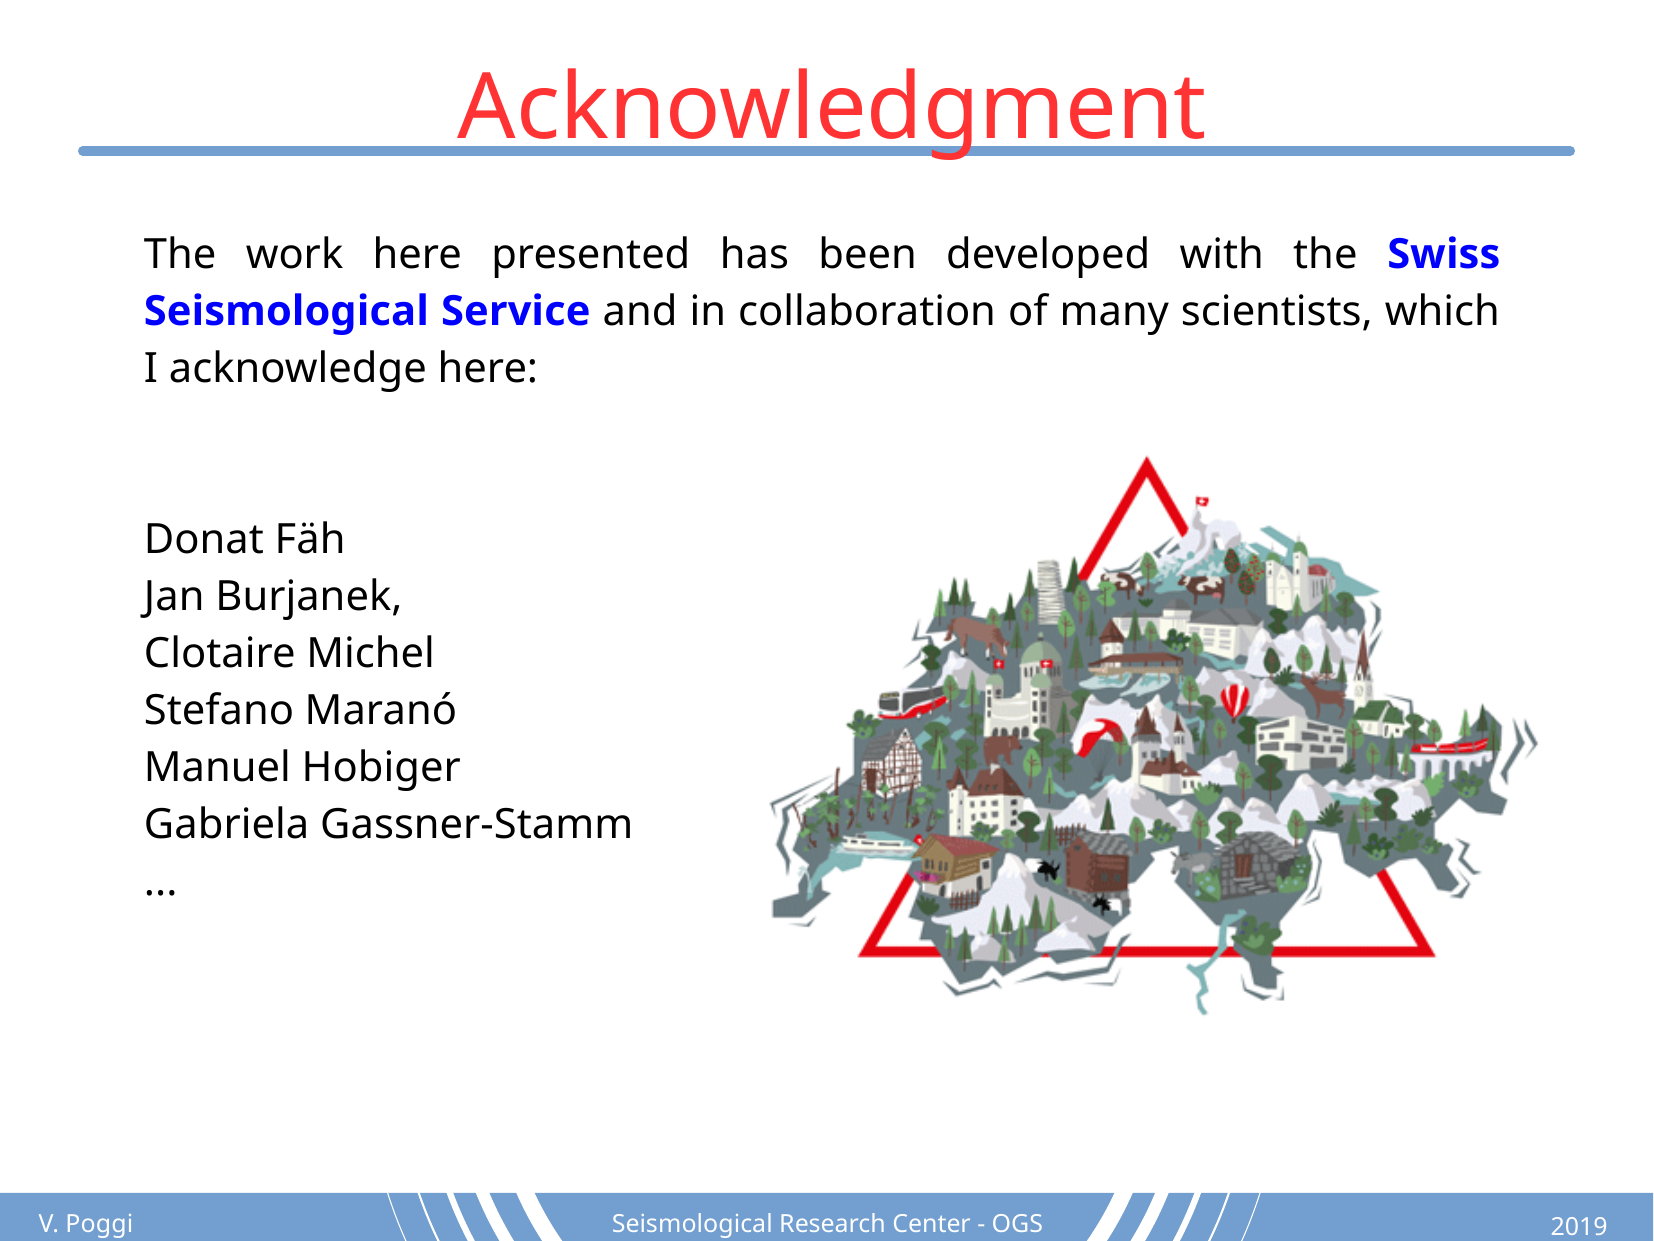

Acknowledgment
The work here presented has been developed with the Swiss Seismological Service and in collaboration of many scientists, which I acknowledge here:
Donat Fäh
Jan Burjanek,
Clotaire Michel
Stefano Maranó
Manuel Hobiger
Gabriela Gassner-Stamm
...